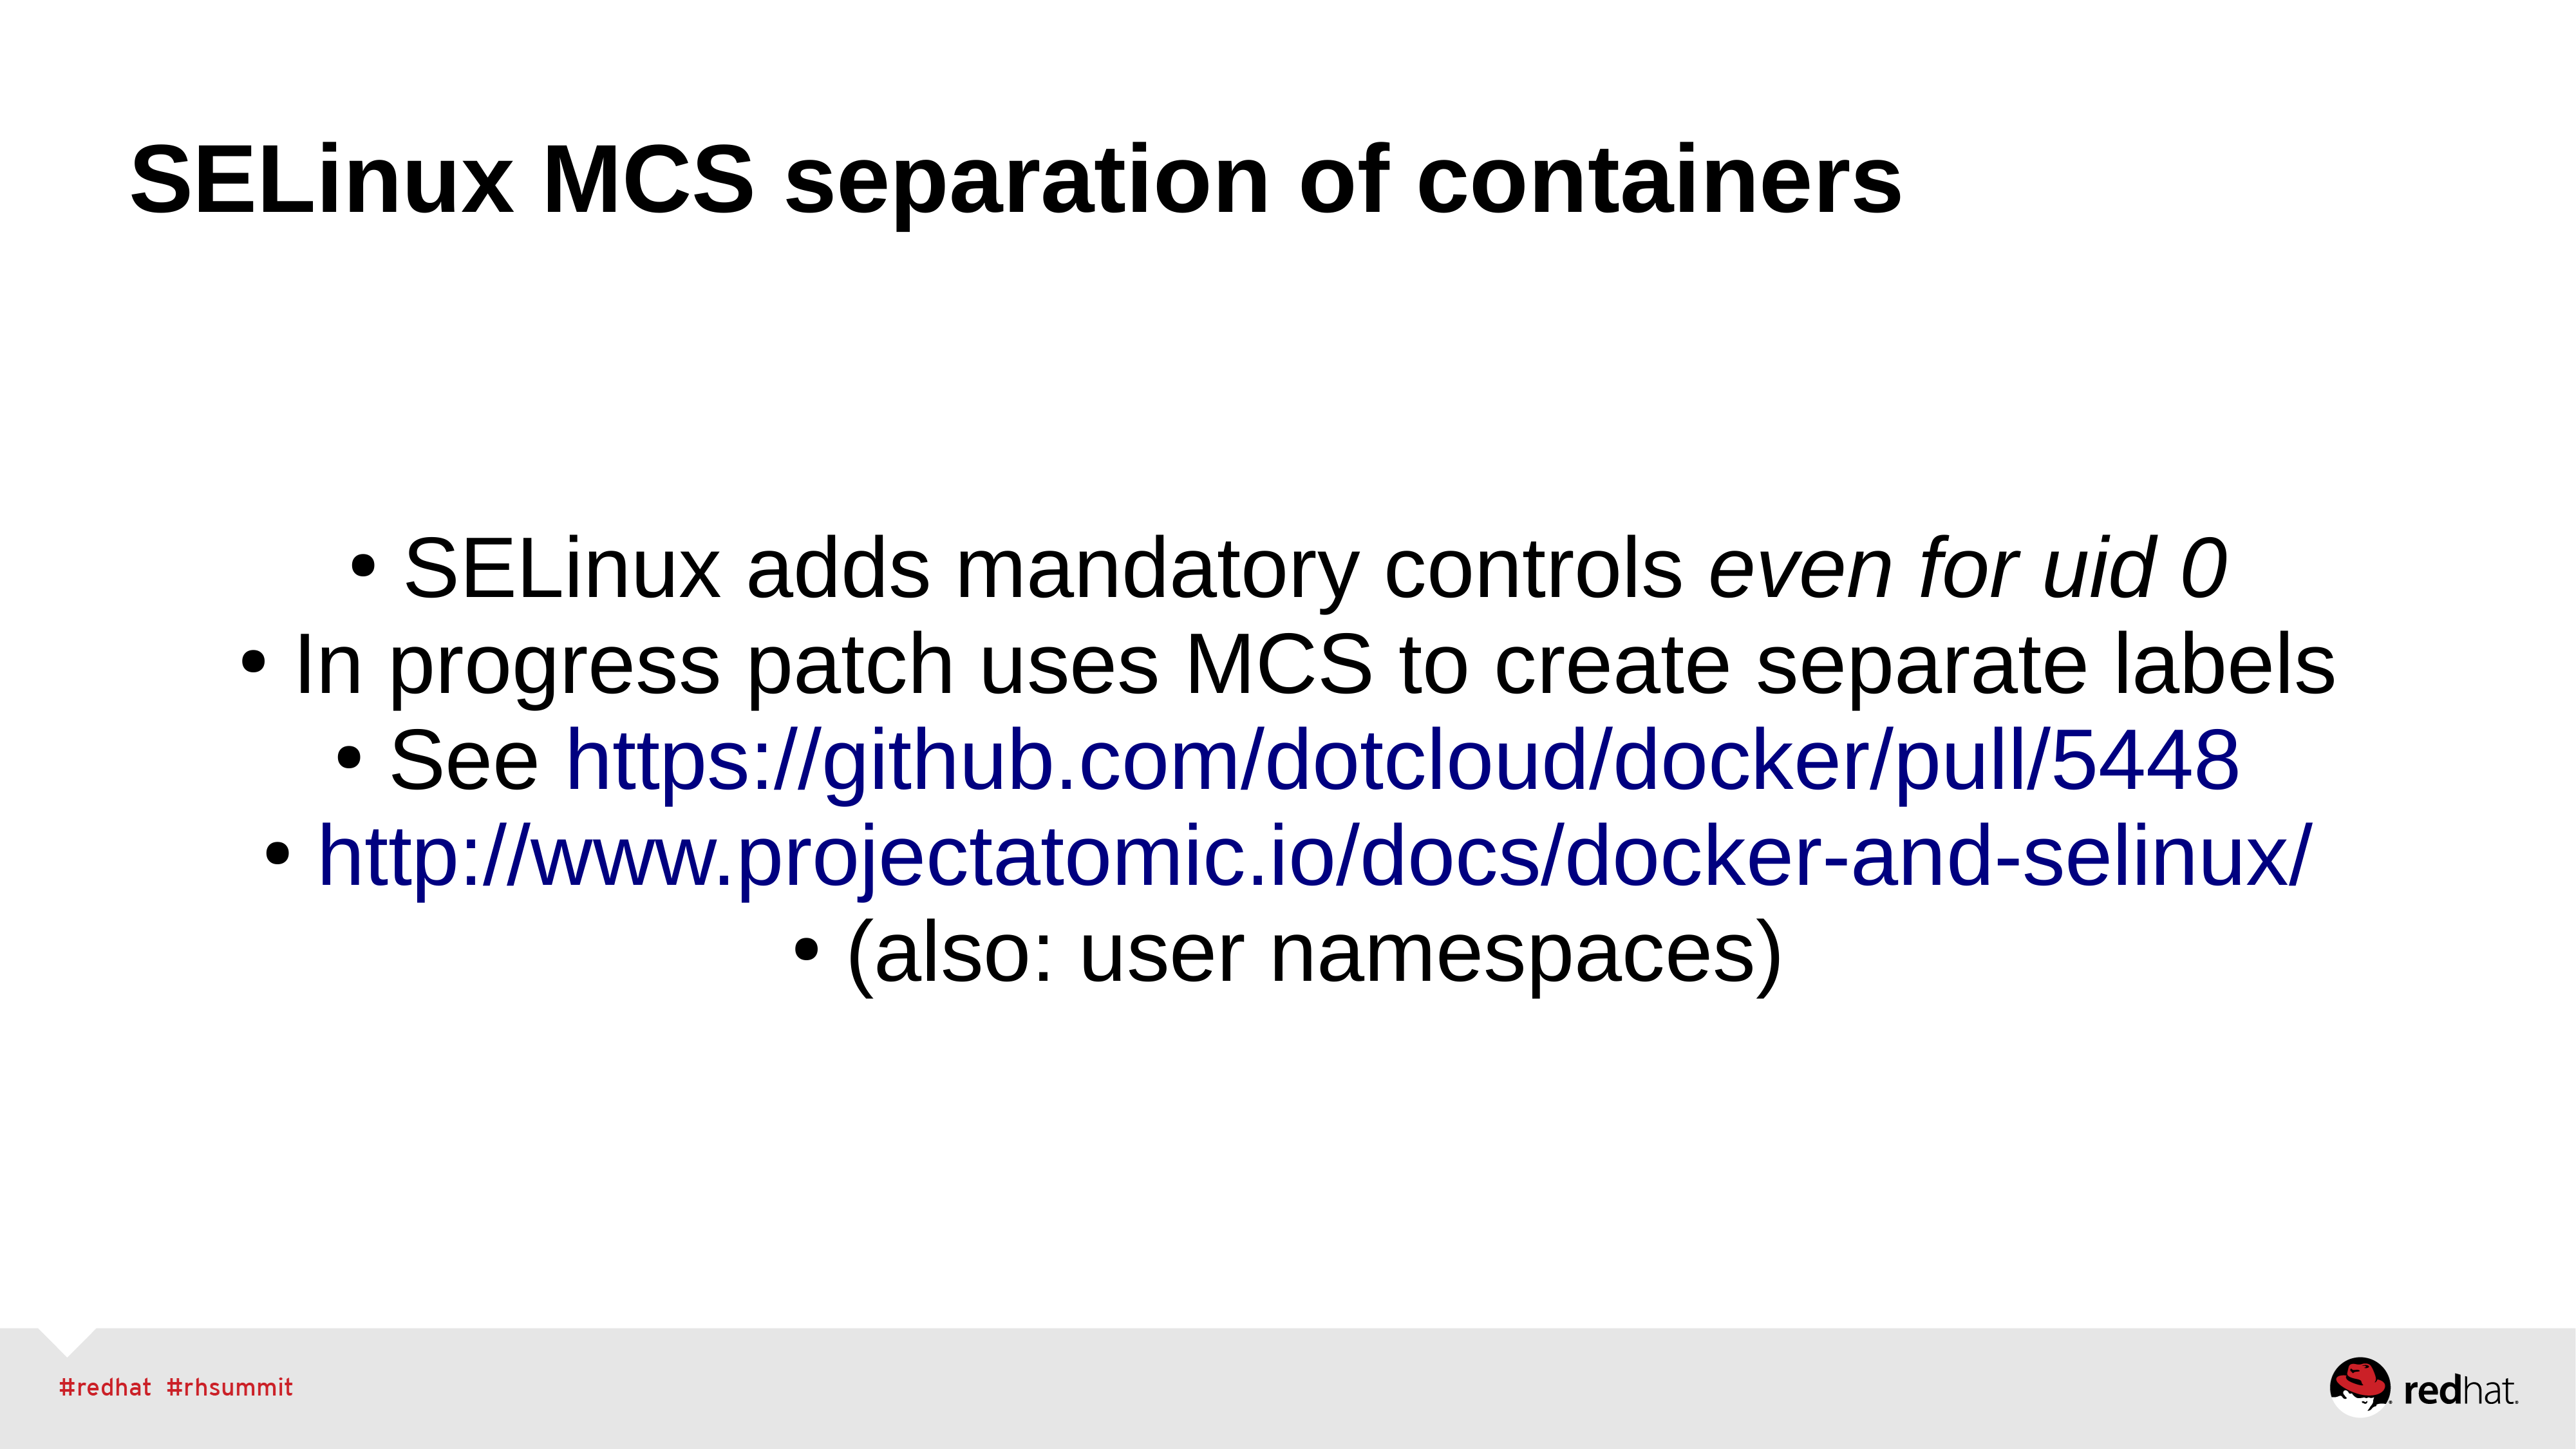

# SELinux MCS separation of containers
 SELinux adds mandatory controls even for uid 0
 In progress patch uses MCS to create separate labels
 See https://github.com/dotcloud/docker/pull/5448
 http://www.projectatomic.io/docs/docker-and-selinux/
 (also: user namespaces)